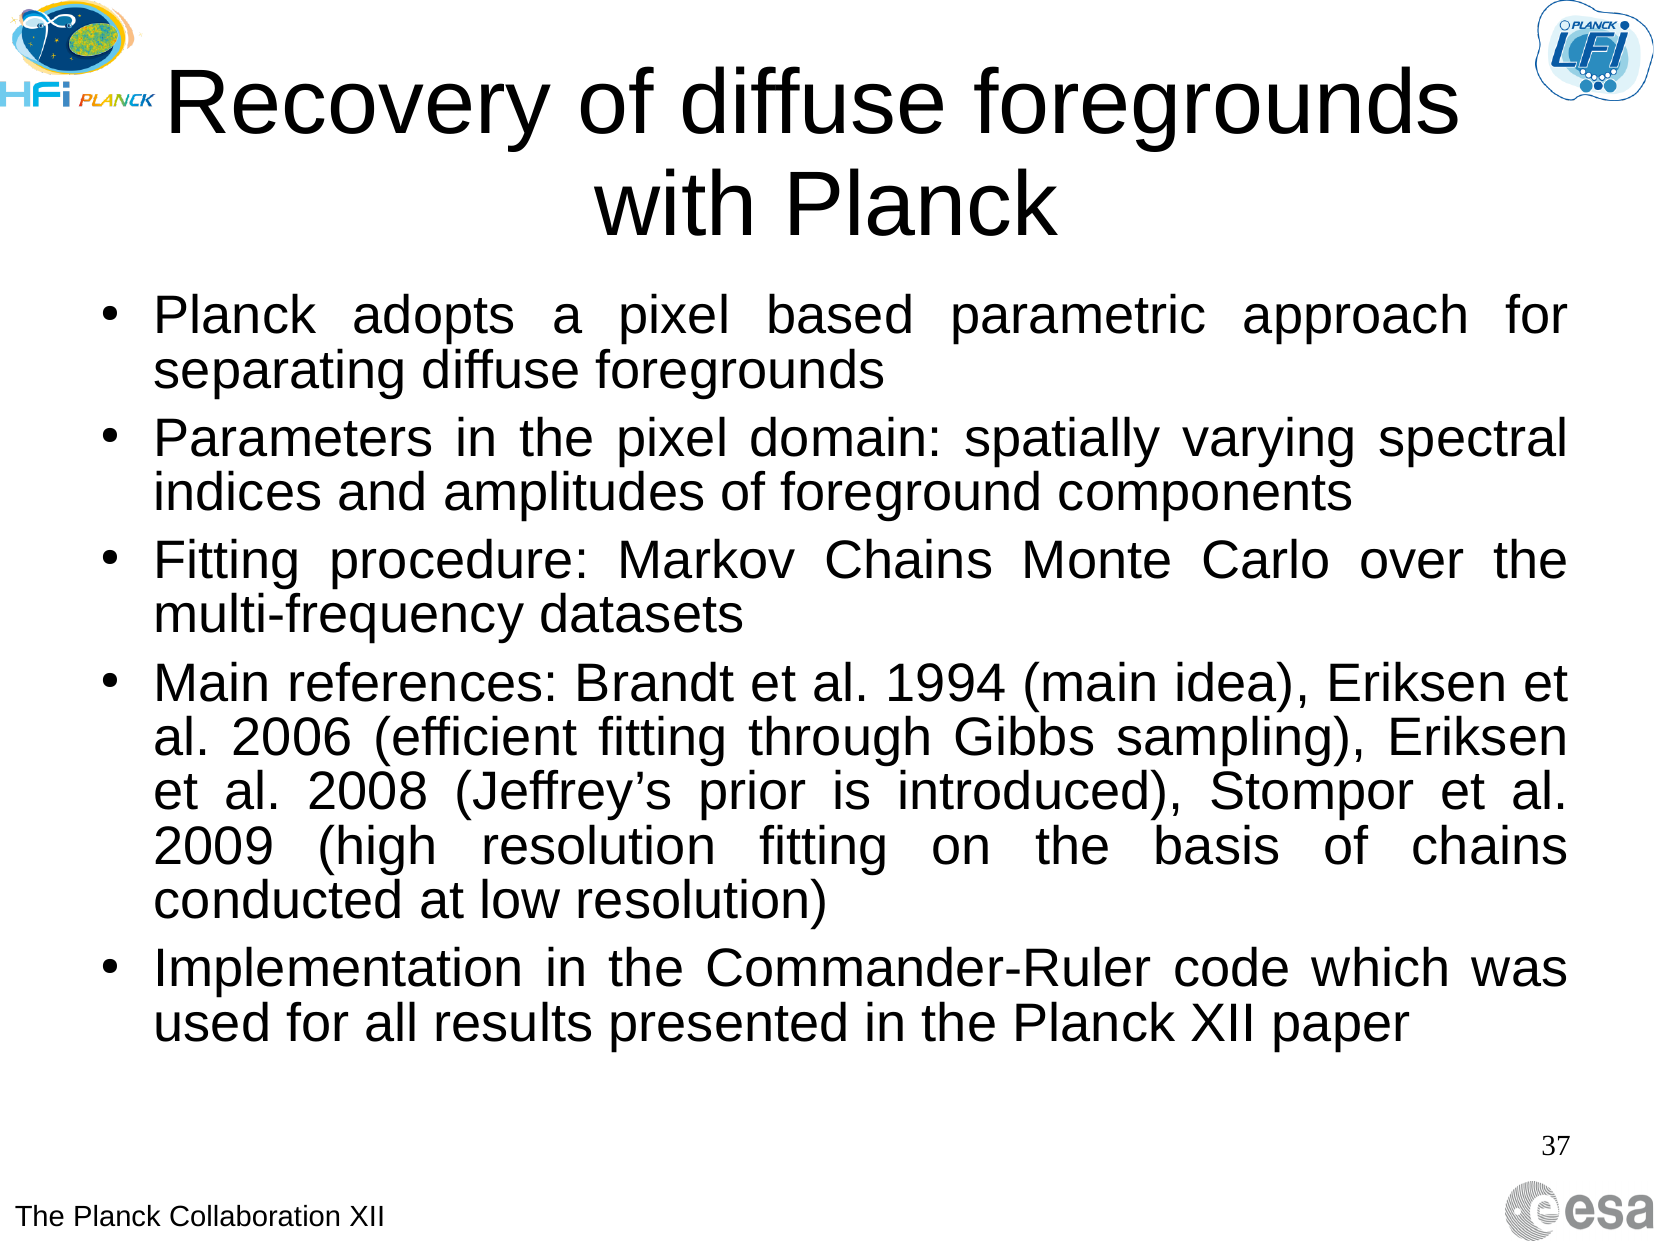

Recovery of diffuse foregrounds
with Planck
# Planck adopts a pixel based parametric approach for separating diffuse foregrounds
Parameters in the pixel domain: spatially varying spectral indices and amplitudes of foreground components
Fitting procedure: Markov Chains Monte Carlo over the multi-frequency datasets
Main references: Brandt et al. 1994 (main idea), Eriksen et al. 2006 (efficient fitting through Gibbs sampling), Eriksen et al. 2008 (Jeffrey’s prior is introduced), Stompor et al. 2009 (high resolution fitting on the basis of chains conducted at low resolution)
Implementation in the Commander-Ruler code which was used for all results presented in the Planck XII paper
37
The Planck Collaboration XII